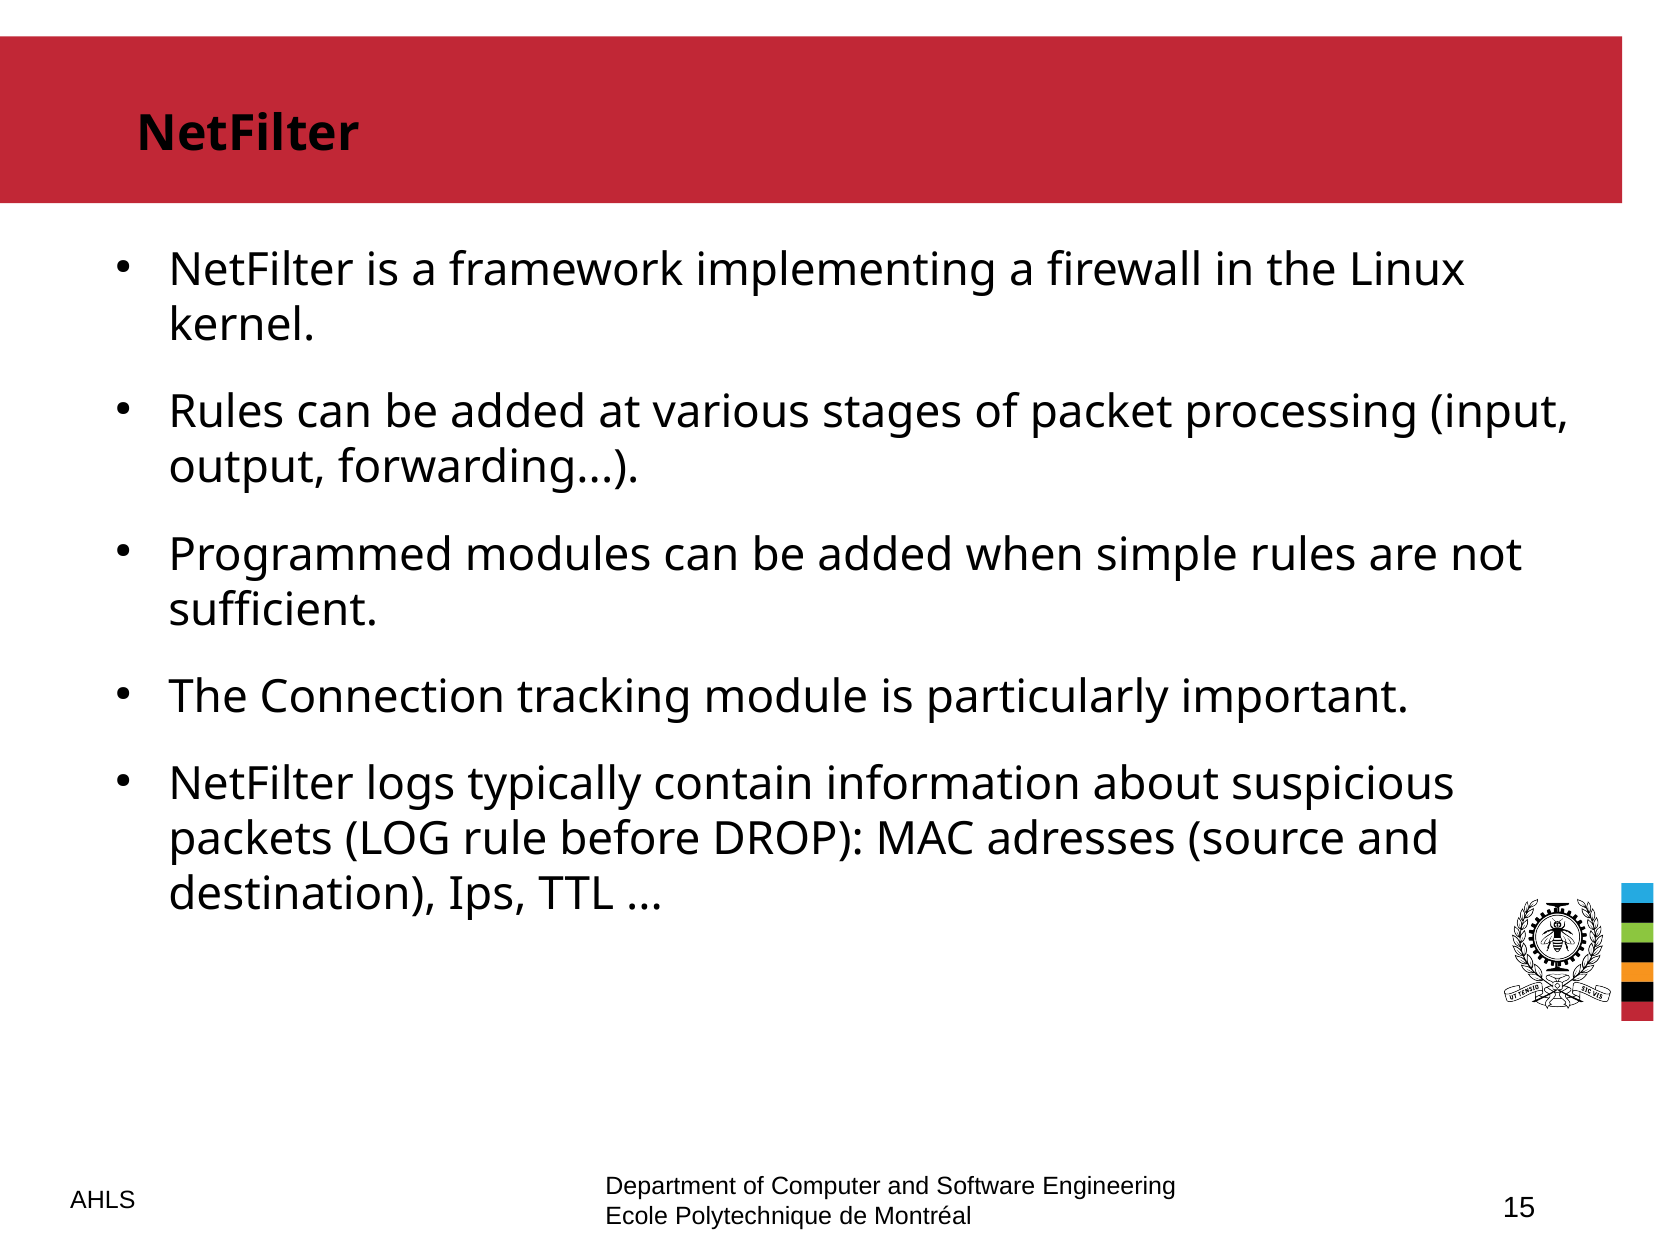

# NetFilter
NetFilter is a framework implementing a firewall in the Linux kernel.
Rules can be added at various stages of packet processing (input, output, forwarding...).
Programmed modules can be added when simple rules are not sufficient.
The Connection tracking module is particularly important.
NetFilter logs typically contain information about suspicious packets (LOG rule before DROP): MAC adresses (source and destination), Ips, TTL ...